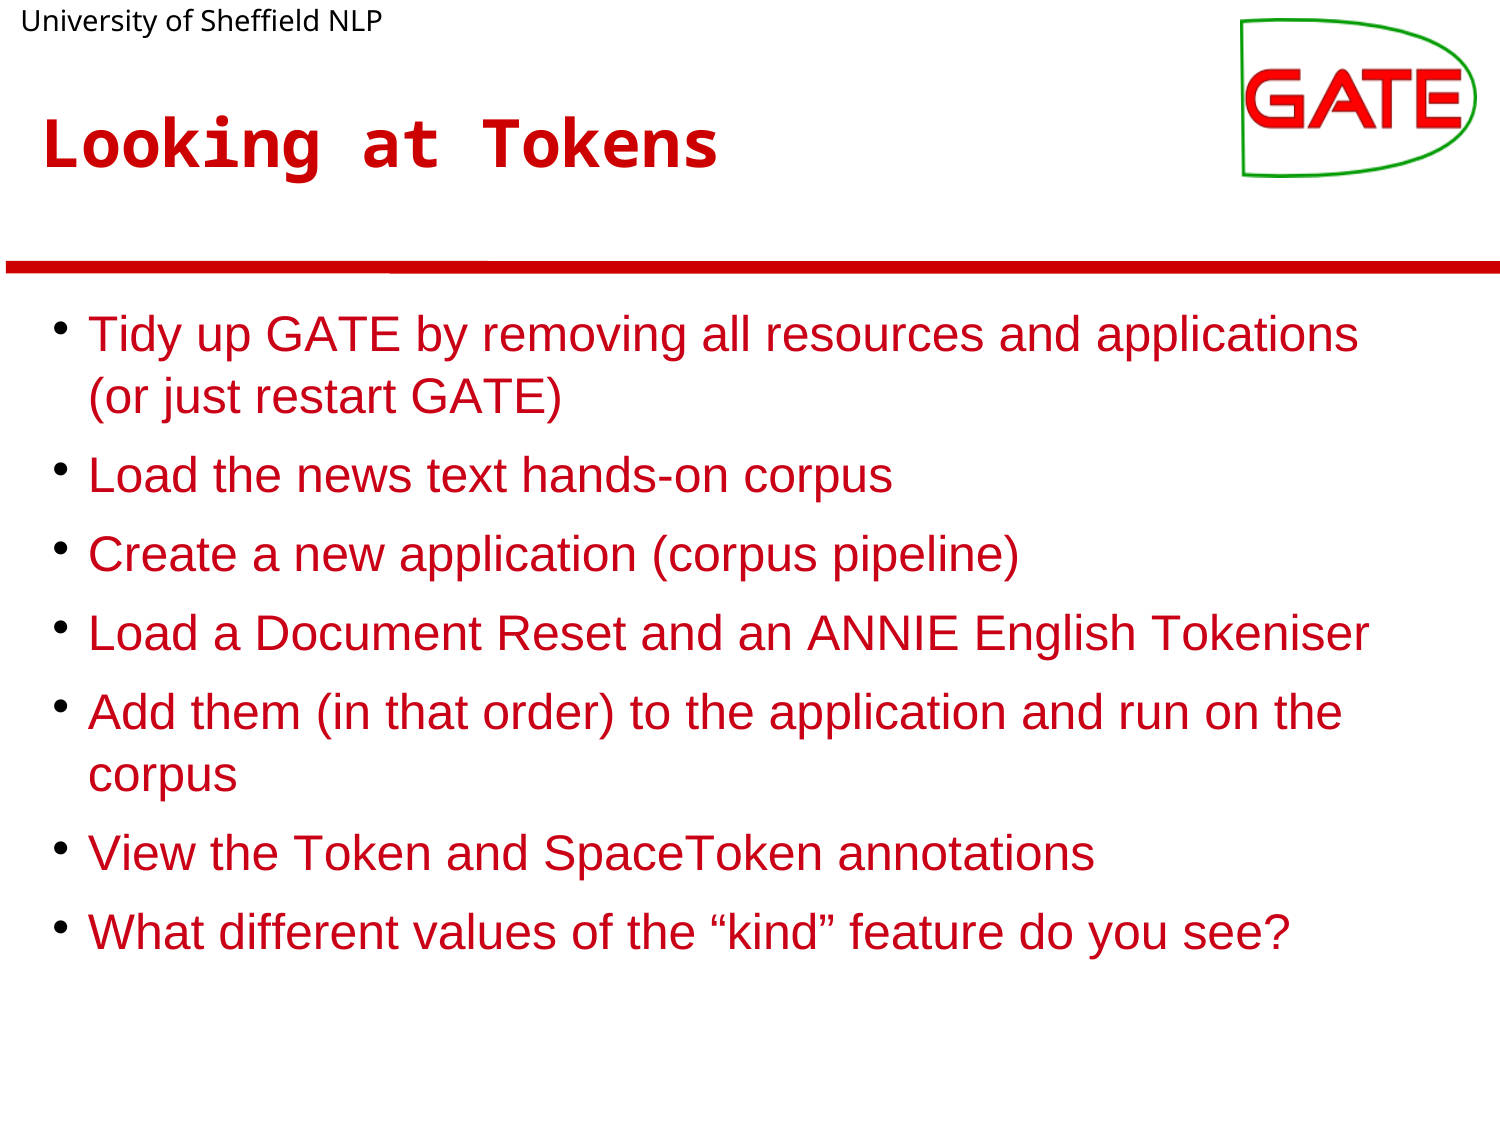

Looking at Tokens
Tidy up GATE by removing all resources and applications (or just restart GATE)
Load the news text hands-on corpus
Create a new application (corpus pipeline)
Load a Document Reset and an ANNIE English Tokeniser
Add them (in that order) to the application and run on the corpus
View the Token and SpaceToken annotations
What different values of the “kind” feature do you see?